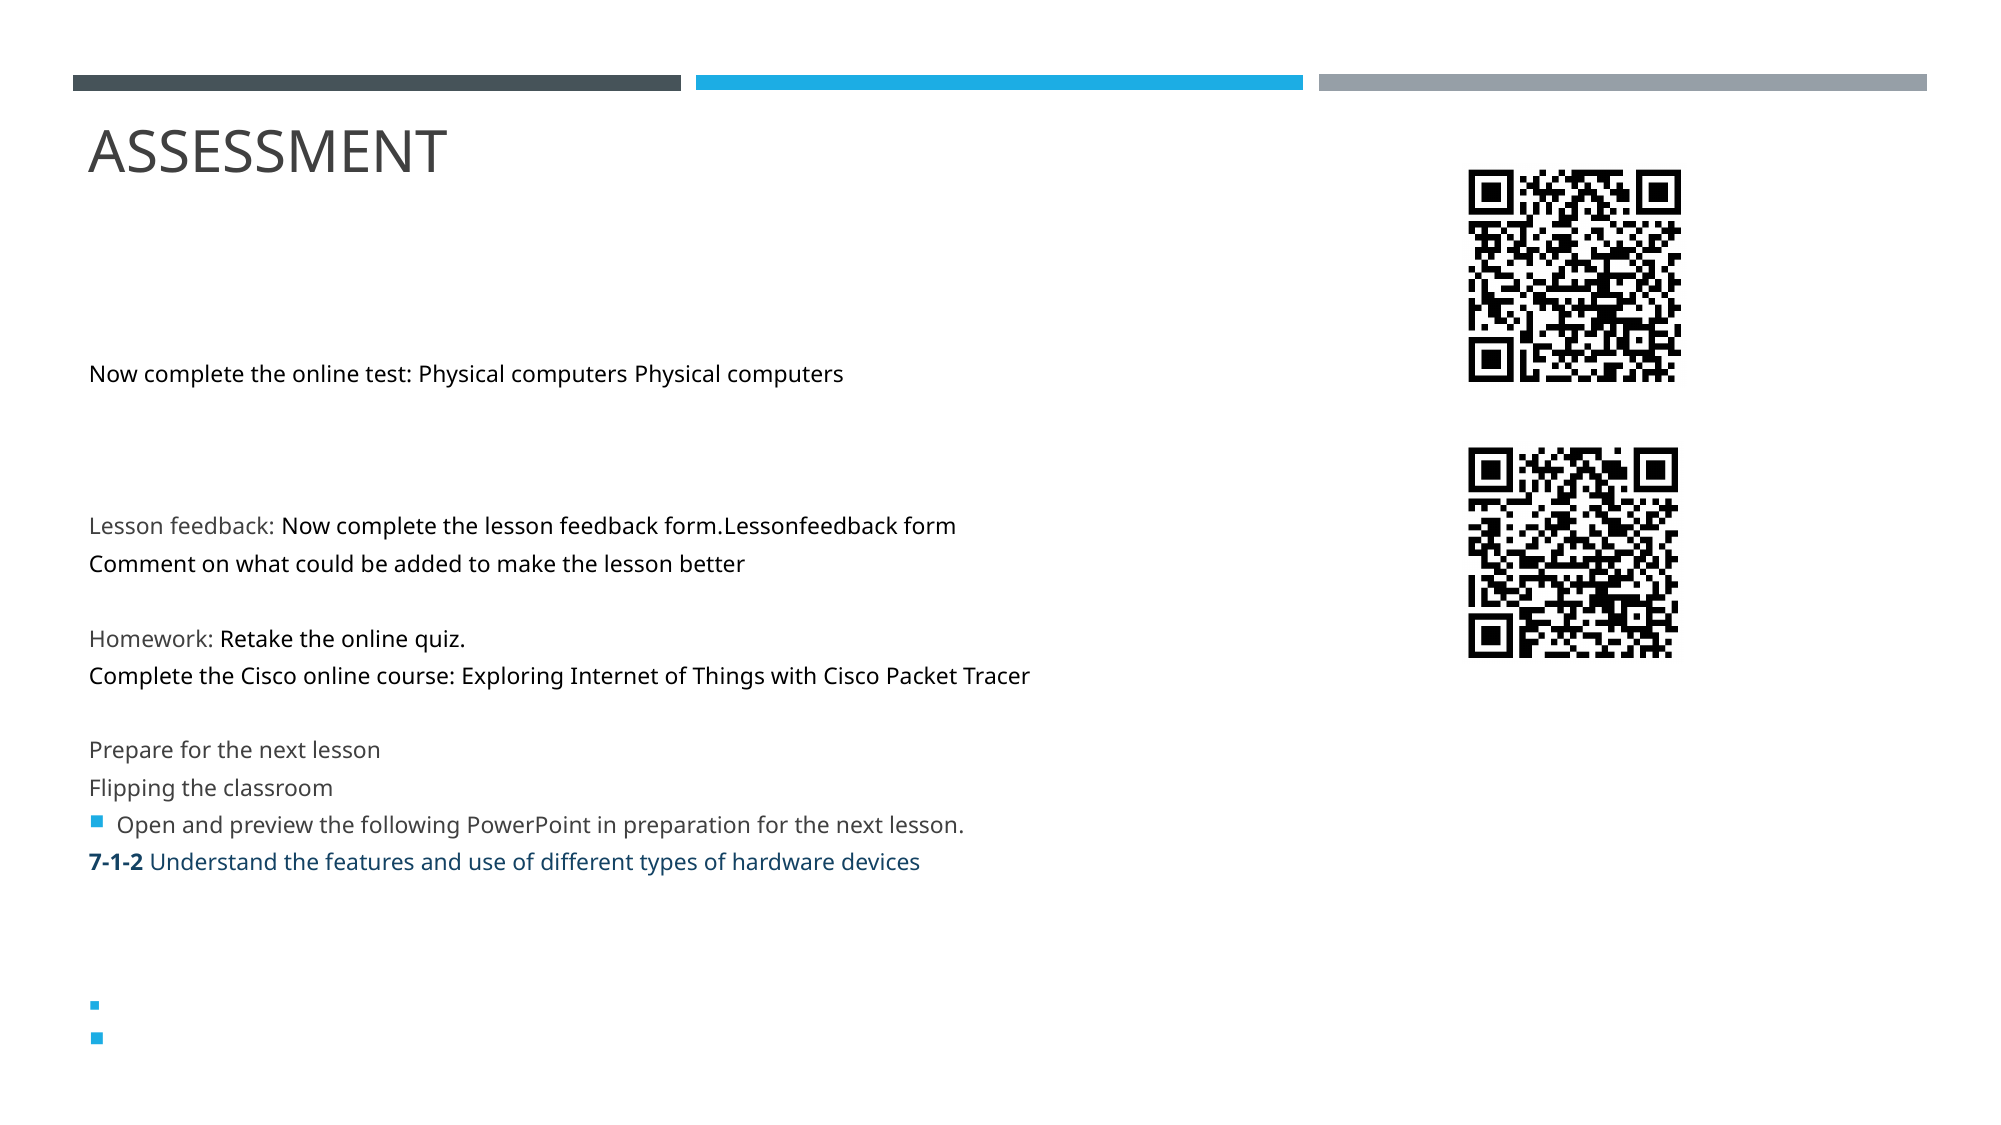

Assessment
# Now complete the online test: Physical computers Physical computers
Lesson feedback: Now complete the lesson feedback form.Lessonfeedback form
Comment on what could be added to make the lesson better
Homework: Retake the online quiz.
Complete the Cisco online course: Exploring Internet of Things with Cisco Packet Tracer
Prepare for the next lesson
Flipping the classroom
Open and preview the following PowerPoint in preparation for the next lesson.
7-1-2 Understand the features and use of different types of hardware devices